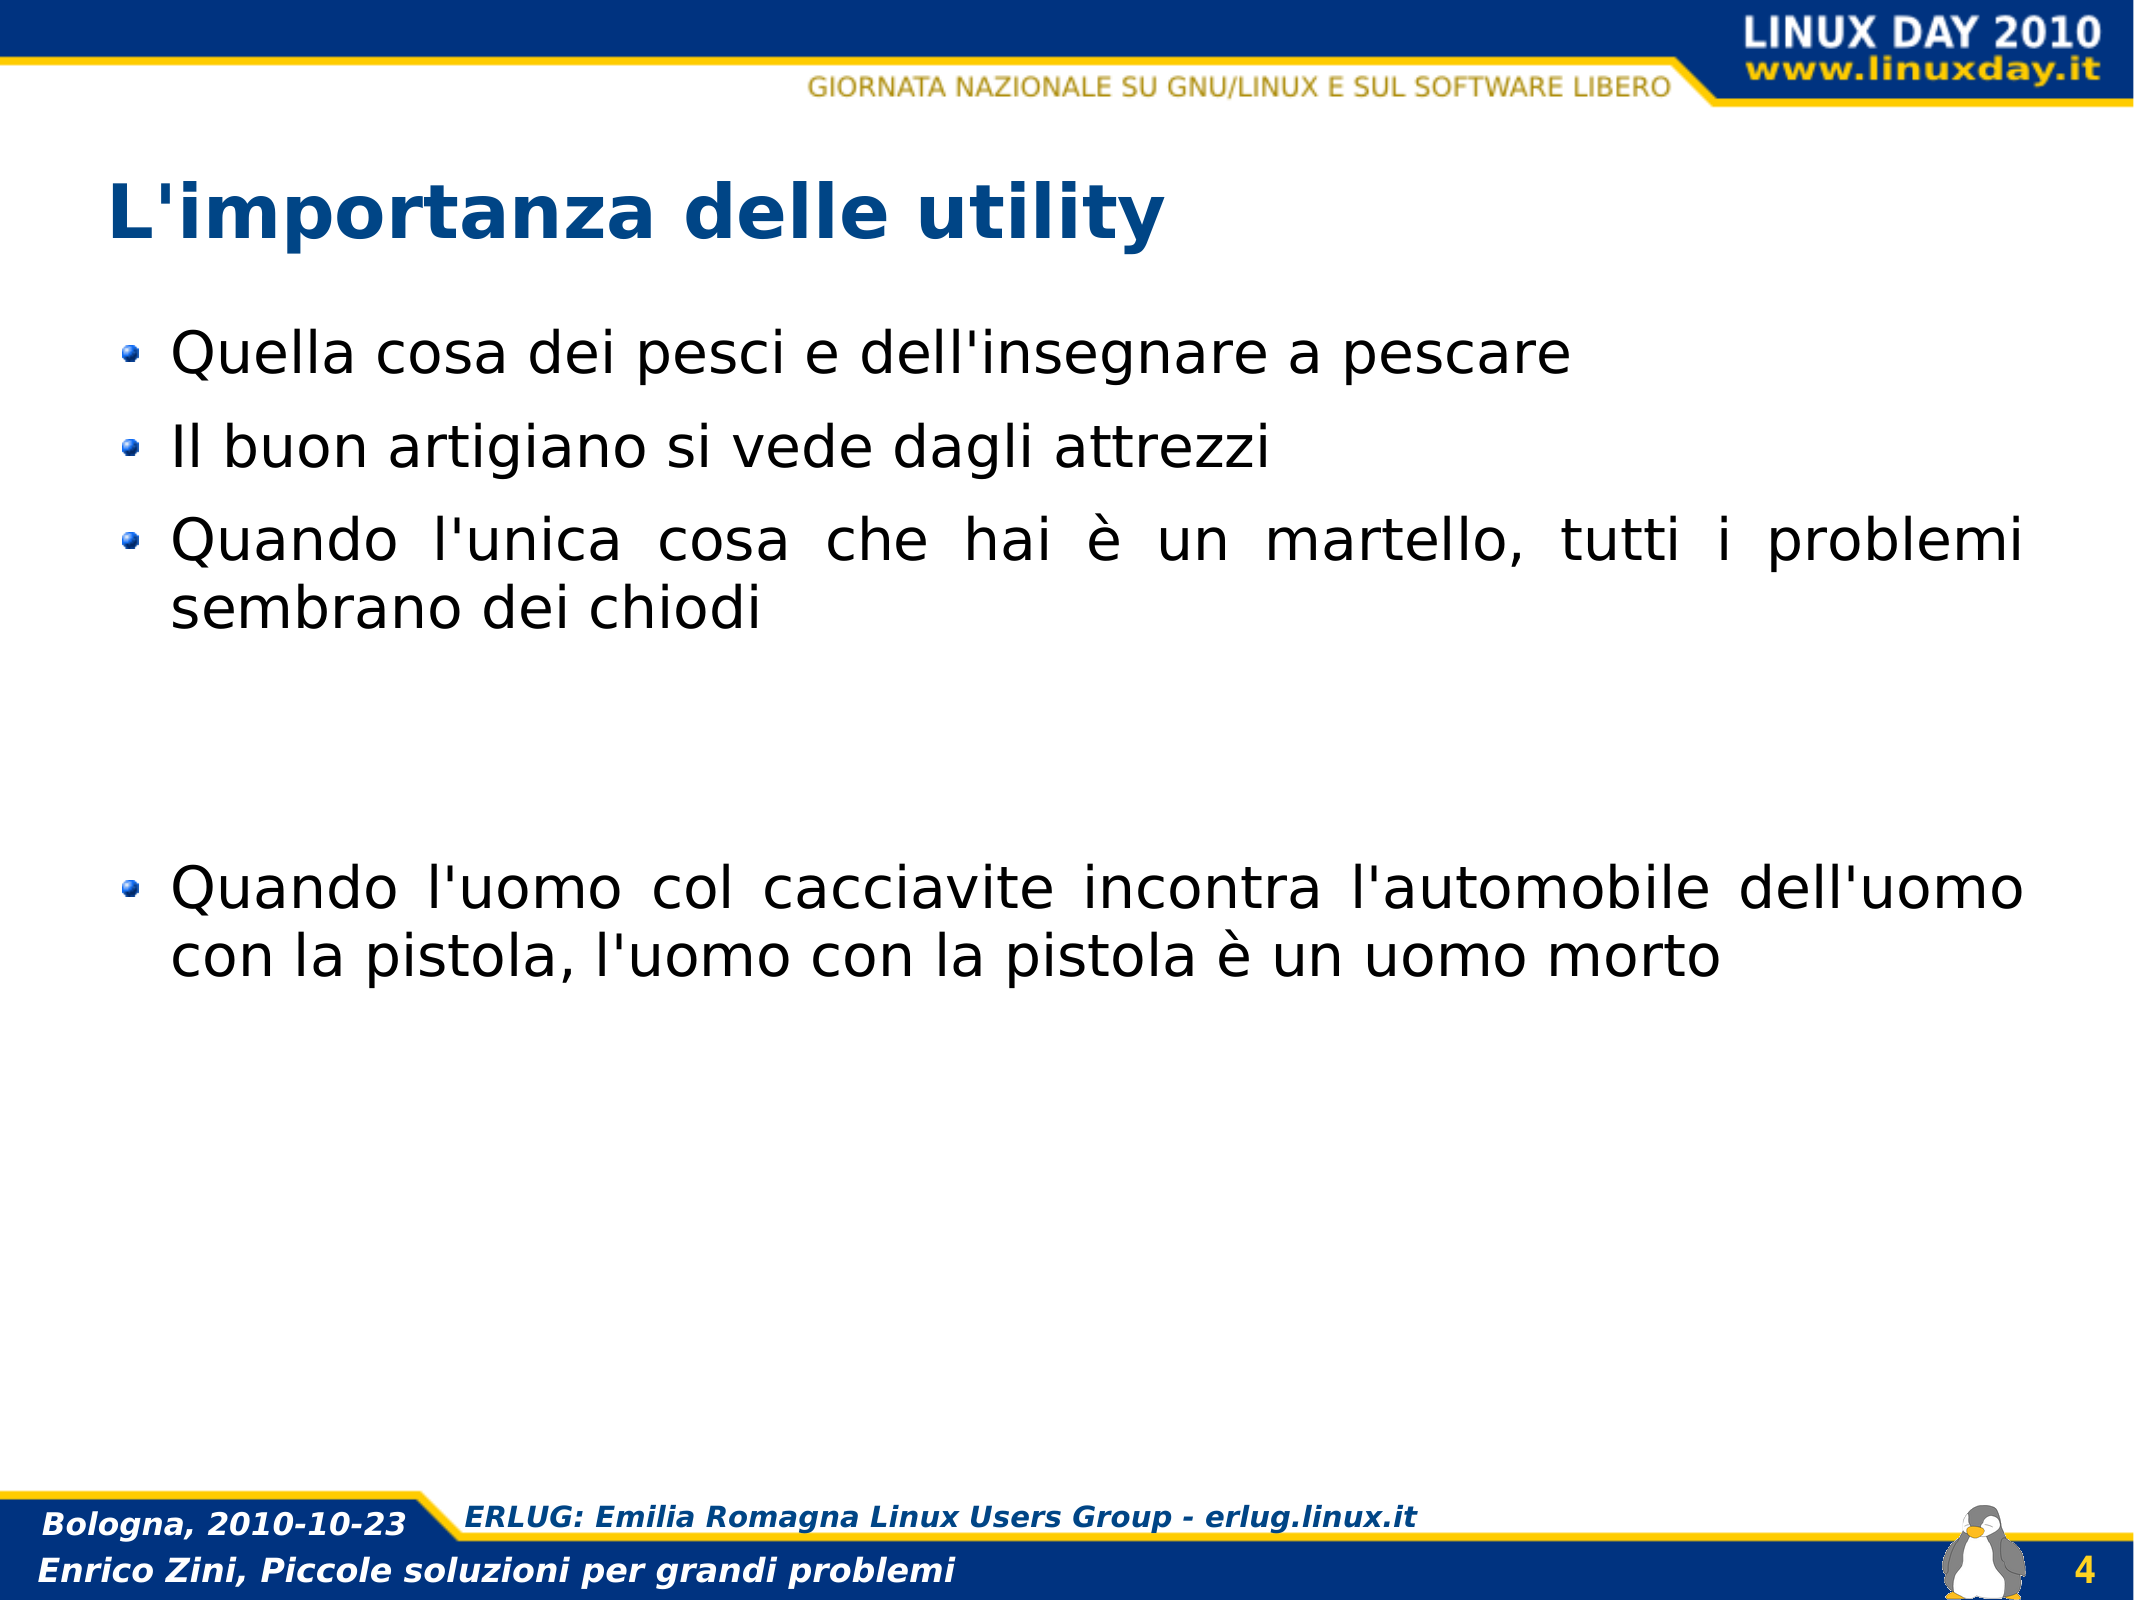

# L'importanza delle utility
Quella cosa dei pesci e dell'insegnare a pescare
Il buon artigiano si vede dagli attrezzi
Quando l'unica cosa che hai è un martello, tutti i problemi sembrano dei chiodi
Quando l'uomo col cacciavite incontra l'automobile dell'uomo con la pistola, l'uomo con la pistola è un uomo morto